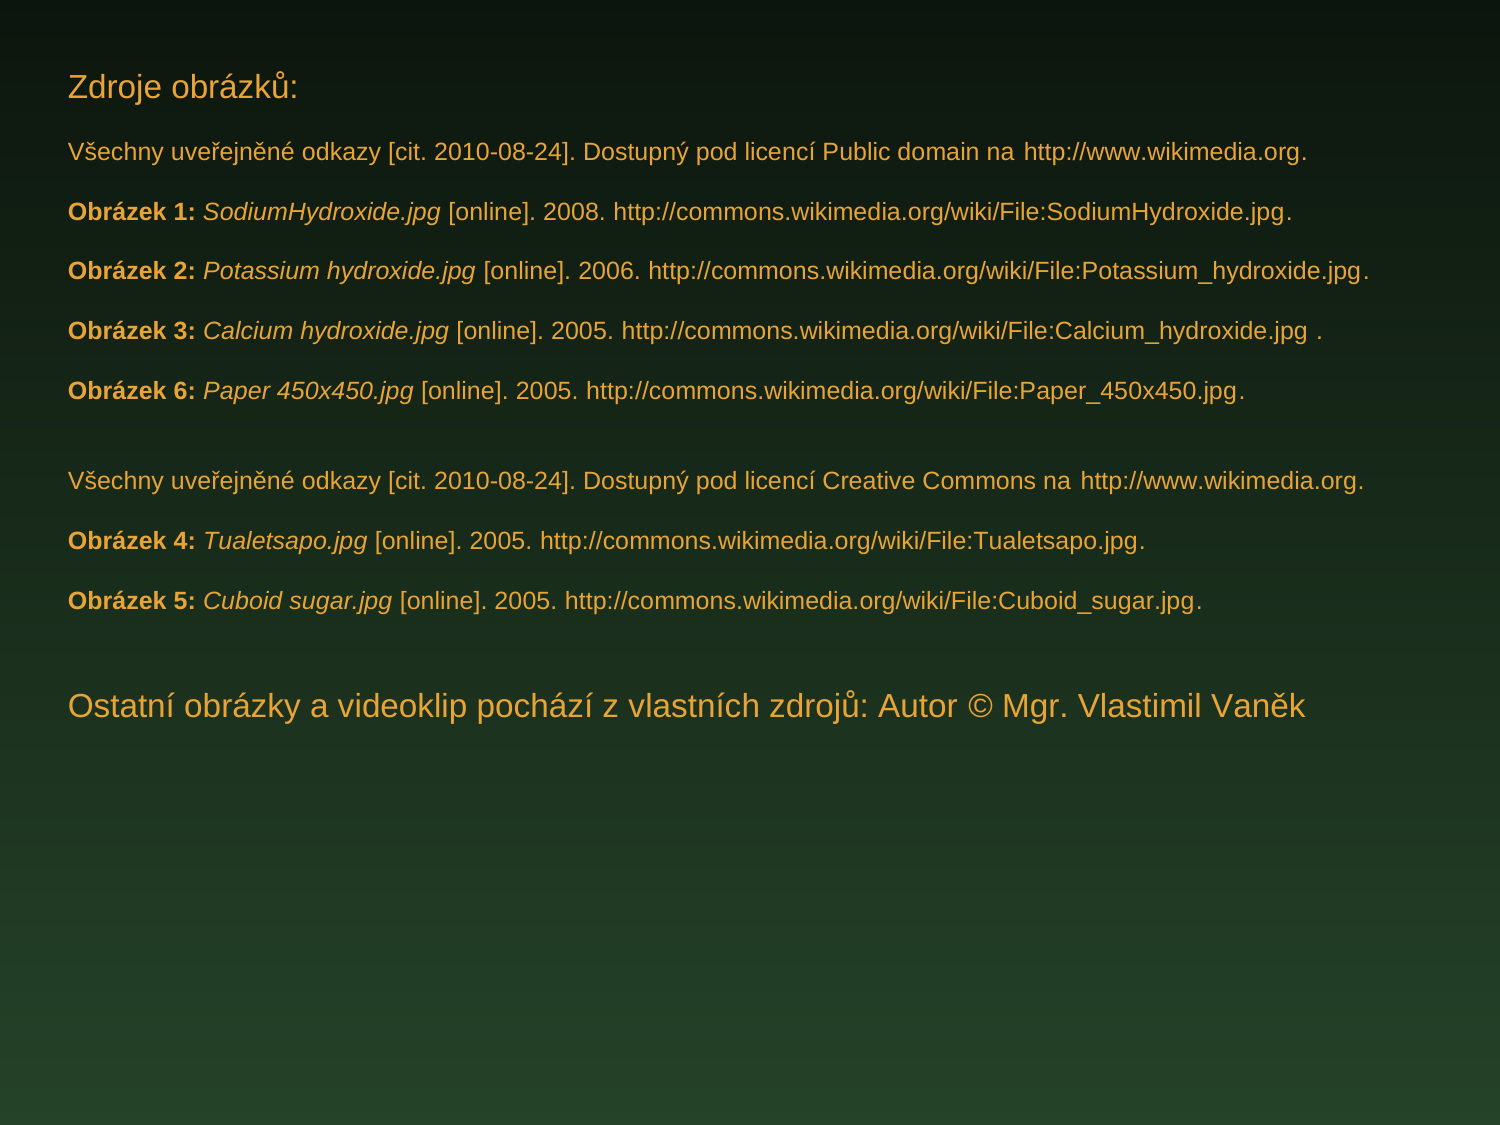

Zdroje obrázků:
Všechny uveřejněné odkazy [cit. 2010-08-24]. Dostupný pod licencí Public domain na http://www.wikimedia.org.
Obrázek 1: SodiumHydroxide.jpg [online]. 2008. http://commons.wikimedia.org/wiki/File:SodiumHydroxide.jpg.
Obrázek 2: Potassium hydroxide.jpg [online]. 2006. http://commons.wikimedia.org/wiki/File:Potassium_hydroxide.jpg.
Obrázek 3: Calcium hydroxide.jpg [online]. 2005. http://commons.wikimedia.org/wiki/File:Calcium_hydroxide.jpg .
Obrázek 6: Paper 450x450.jpg [online]. 2005. http://commons.wikimedia.org/wiki/File:Paper_450x450.jpg.
Všechny uveřejněné odkazy [cit. 2010-08-24]. Dostupný pod licencí Creative Commons na http://www.wikimedia.org.
Obrázek 4: Tualetsapo.jpg [online]. 2005. http://commons.wikimedia.org/wiki/File:Tualetsapo.jpg.
Obrázek 5: Cuboid sugar.jpg [online]. 2005. http://commons.wikimedia.org/wiki/File:Cuboid_sugar.jpg.
Ostatní obrázky a videoklip pochází z vlastních zdrojů: Autor © Mgr. Vlastimil Vaněk